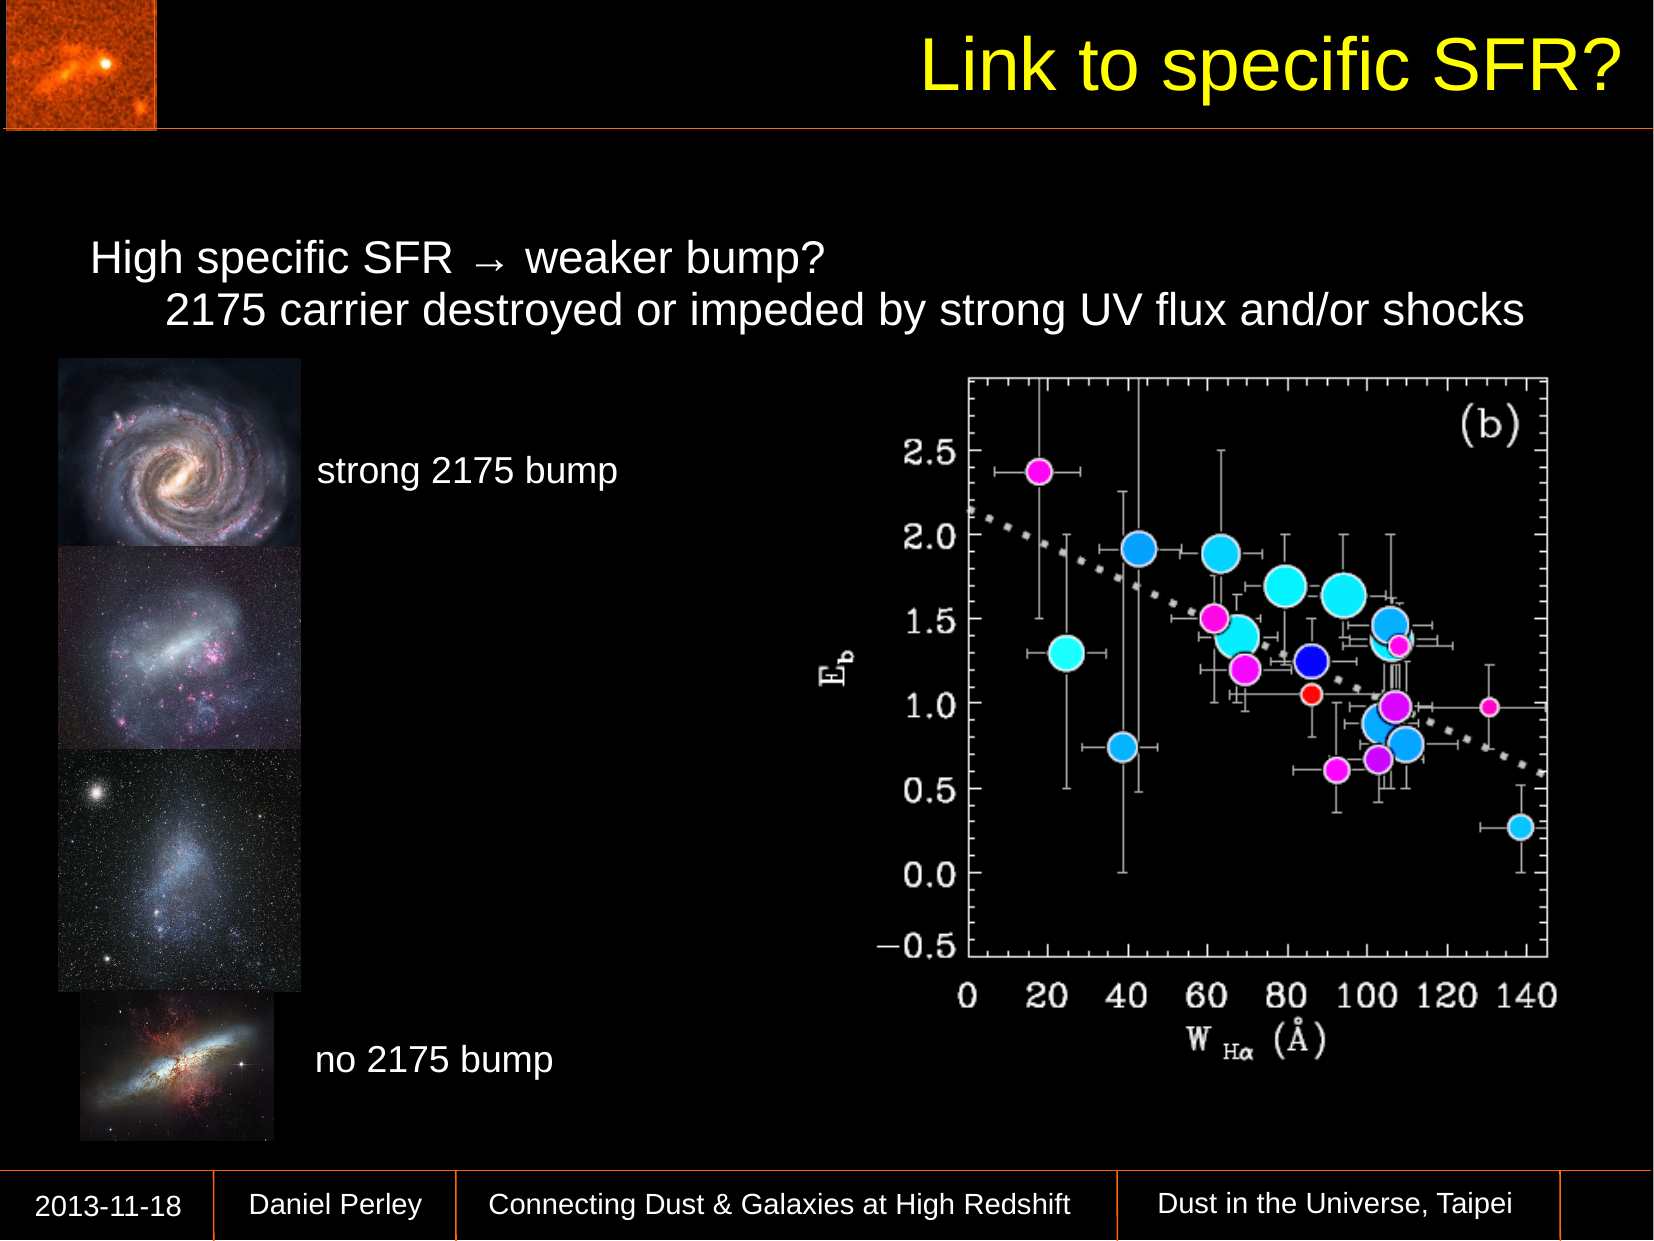

# Link to specific SFR?
High specific SFR → weaker bump?
	2175 carrier destroyed or impeded by strong UV flux and/or shocks
strong 2175 bump
no 2175 bump
2013-11-18